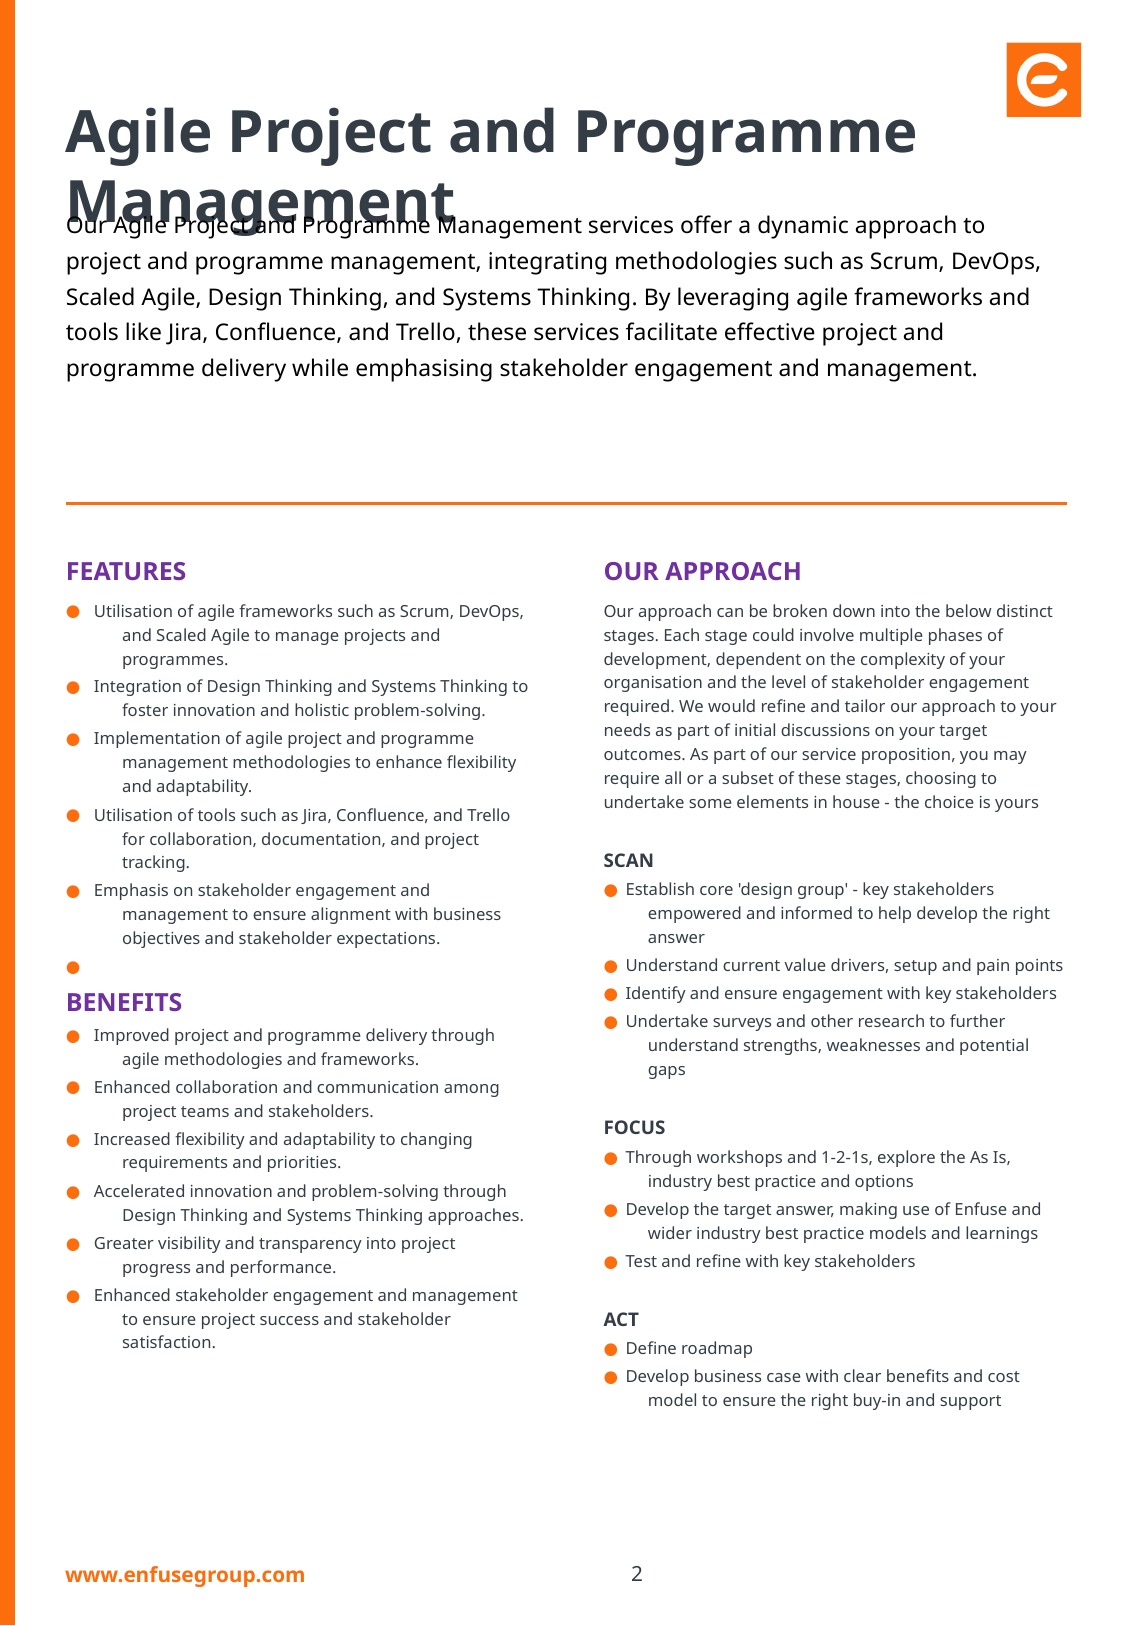

Agile Project and Programme Management
Our Agile Project and Programme Management services offer a dynamic approach to project and programme management, integrating methodologies such as Scrum, DevOps, Scaled Agile, Design Thinking, and Systems Thinking. By leveraging agile frameworks and tools like Jira, Confluence, and Trello, these services facilitate effective project and programme delivery while emphasising stakeholder engagement and management.
FEATURES
OUR APPROACH
Utilisation of agile frameworks such as Scrum, DevOps, and Scaled Agile to manage projects and programmes.
Integration of Design Thinking and Systems Thinking to foster innovation and holistic problem-solving.
Implementation of agile project and programme management methodologies to enhance flexibility and adaptability.
Utilisation of tools such as Jira, Confluence, and Trello for collaboration, documentation, and project tracking.
Emphasis on stakeholder engagement and management to ensure alignment with business objectives and stakeholder expectations.
BENEFITS
Improved project and programme delivery through agile methodologies and frameworks.
Enhanced collaboration and communication among project teams and stakeholders.
Increased flexibility and adaptability to changing requirements and priorities.
Accelerated innovation and problem-solving through Design Thinking and Systems Thinking approaches.
Greater visibility and transparency into project progress and performance.
Enhanced stakeholder engagement and management to ensure project success and stakeholder satisfaction.
Our approach can be broken down into the below distinct stages. Each stage could involve multiple phases of development, dependent on the complexity of your organisation and the level of stakeholder engagement required. We would refine and tailor our approach to your needs as part of initial discussions on your target outcomes. As part of our service proposition, you may require all or a subset of these stages, choosing to undertake some elements in house - the choice is yours
SCAN
Establish core 'design group' - key stakeholders empowered and informed to help develop the right answer
Understand current value drivers, setup and pain points
Identify and ensure engagement with key stakeholders
Undertake surveys and other research to further understand strengths, weaknesses and potential gaps
FOCUS
Through workshops and 1-2-1s, explore the As Is, industry best practice and options
Develop the target answer, making use of Enfuse and wider industry best practice models and learnings
Test and refine with key stakeholders
ACT
Define roadmap
Develop business case with clear benefits and cost model to ensure the right buy-in and support